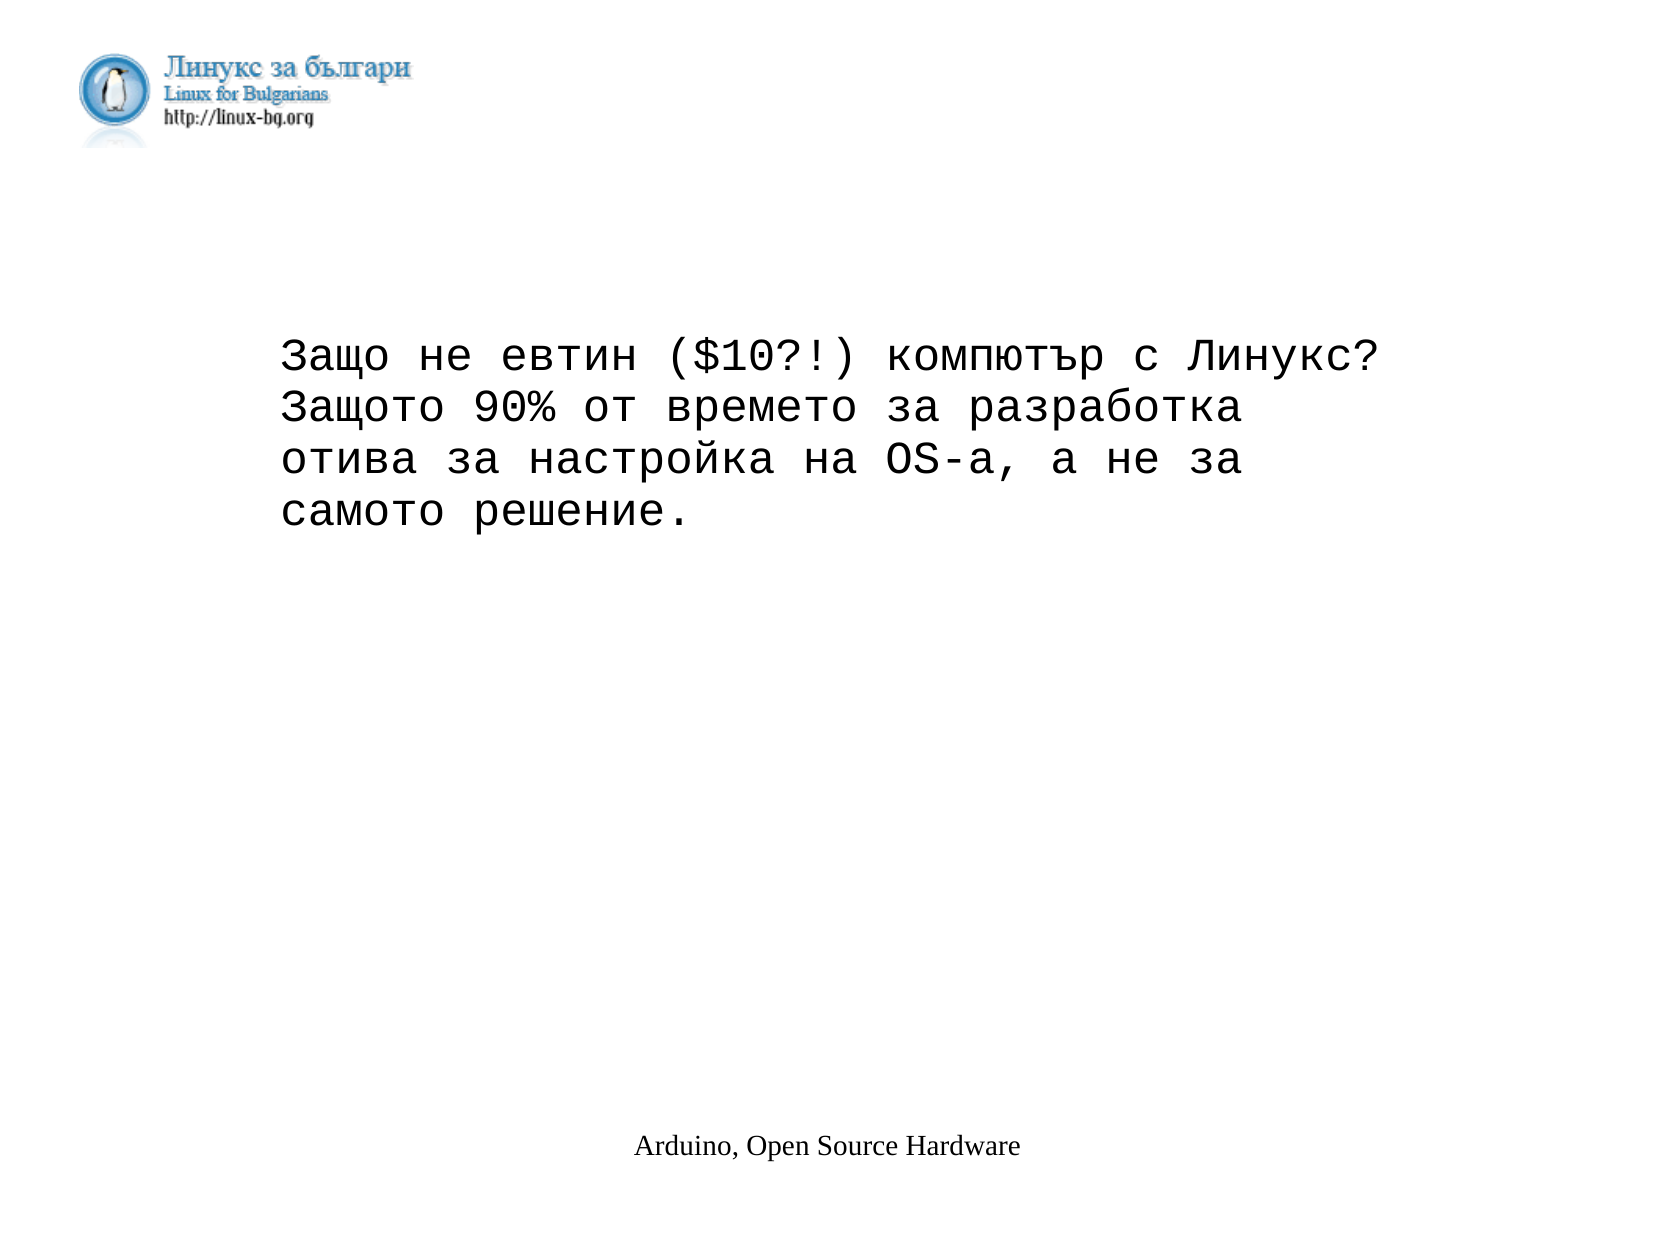

Защо не евтин ($10?!) компютър с Линукс?
Защото 90% от времето за разработка
отива за настройка на OS-а, а не за
самото решение.